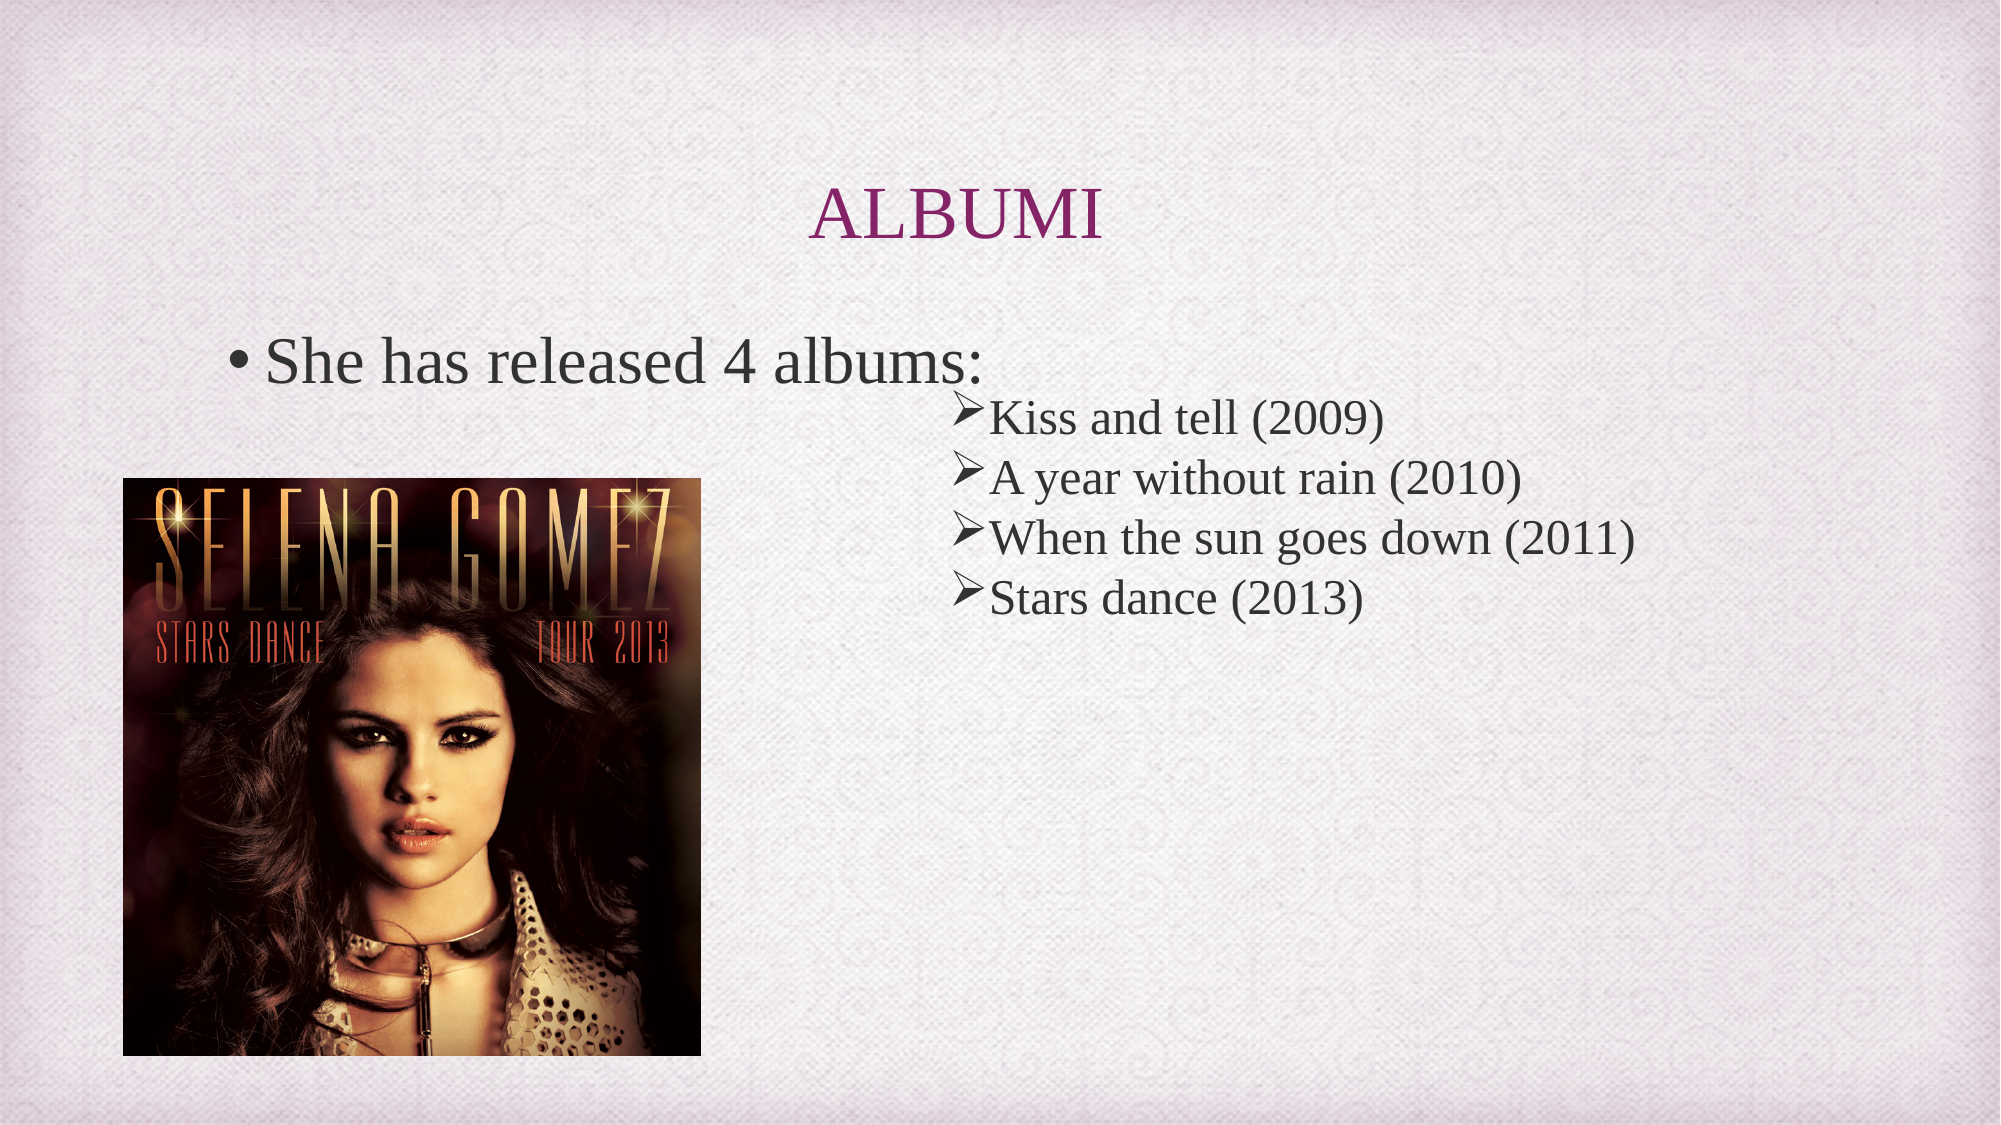

# ALBUMI
Kiss and tell (2009)
A year without rain (2010)
When the sun goes down (2011)
Stars dance (2013)
She has released 4 albums: